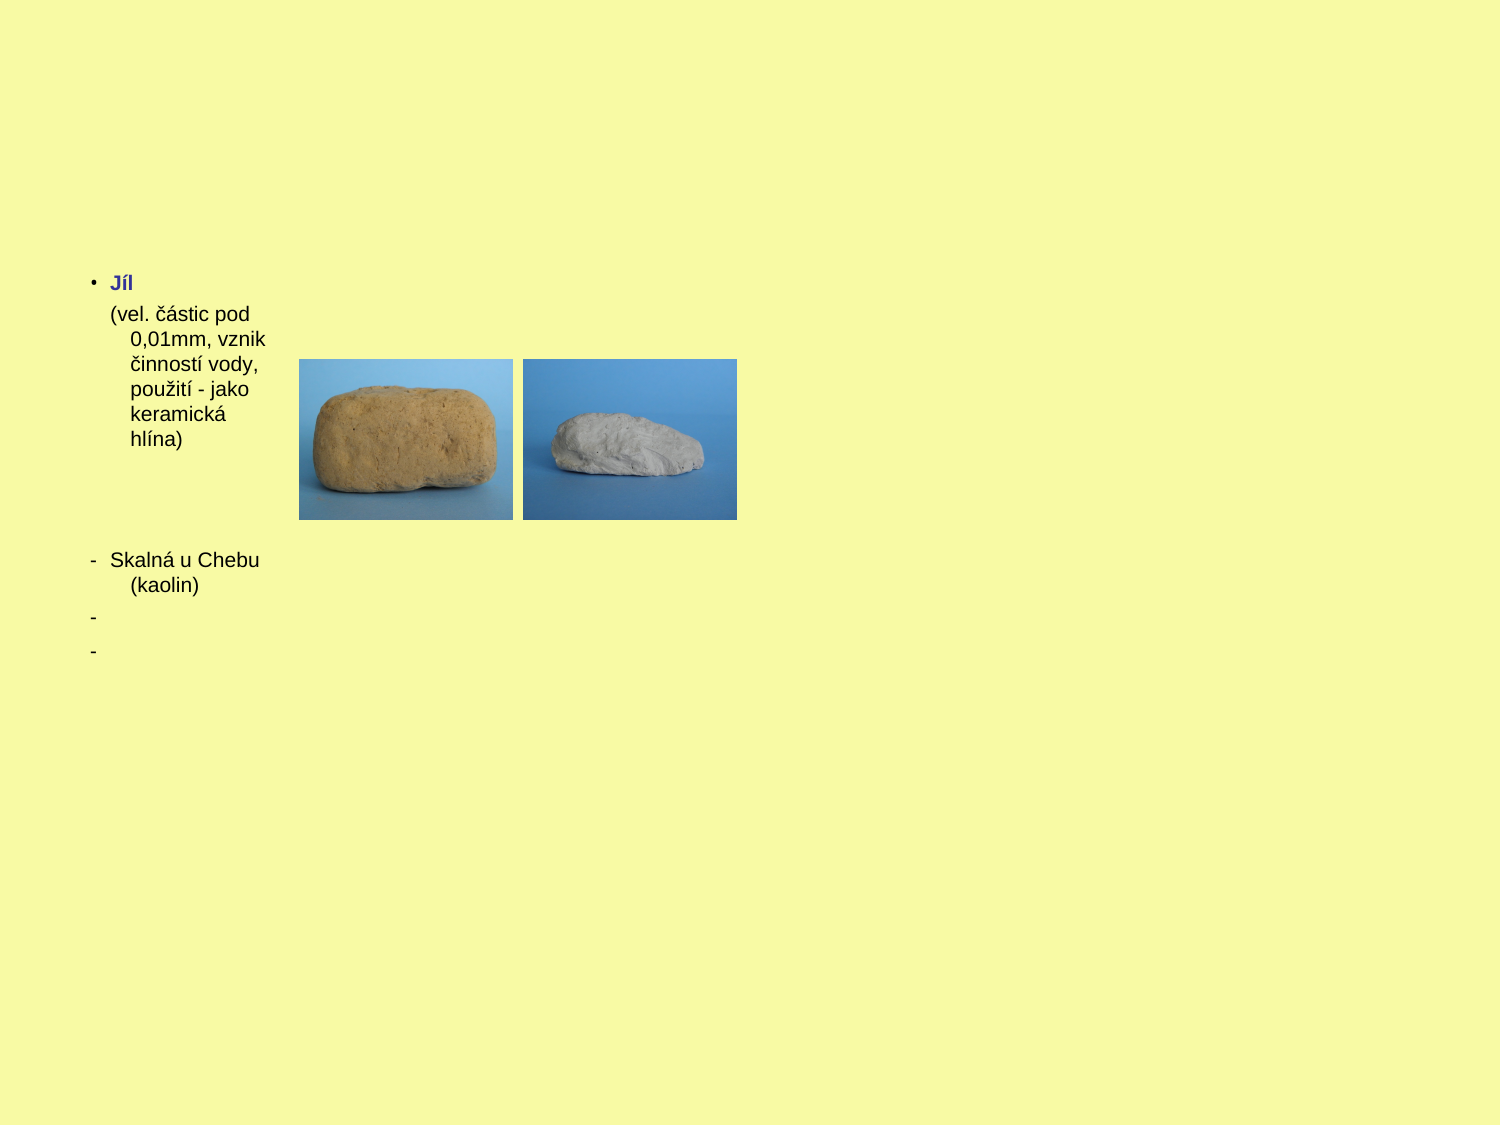

#
Jíl
(vel. částic pod 0,01mm, vznik činností vody, použití - jako keramická hlína)
Skalná u Chebu (kaolin)